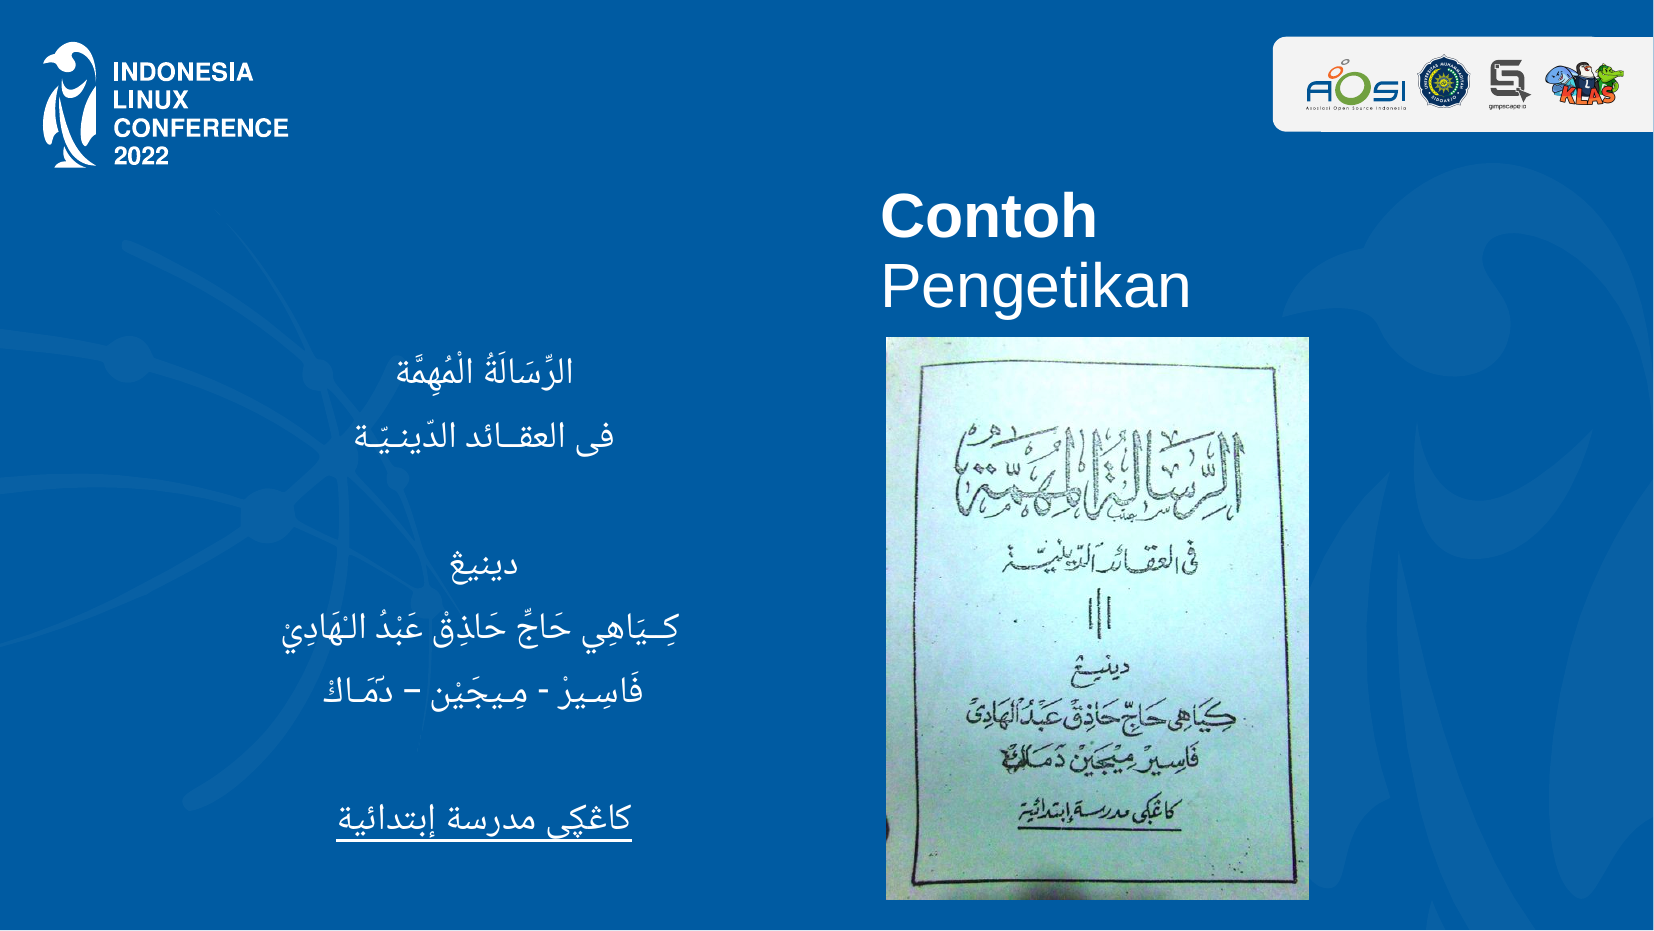

# Contoh Pengetikan
الرِّسَالَةُ الْمُهِمَّة
فى العقــائد الدّينـيّـة
دينيڠ
 كِــيَاهِي حَاجِّ حَا‍‍‍ذِقْ عَبْدُ الـْهَادِيْ
فَاسِـيرْ - مِـيجَيْن – دࣤمَـاكْ
كاڠڮى مدرسة إبتدائية